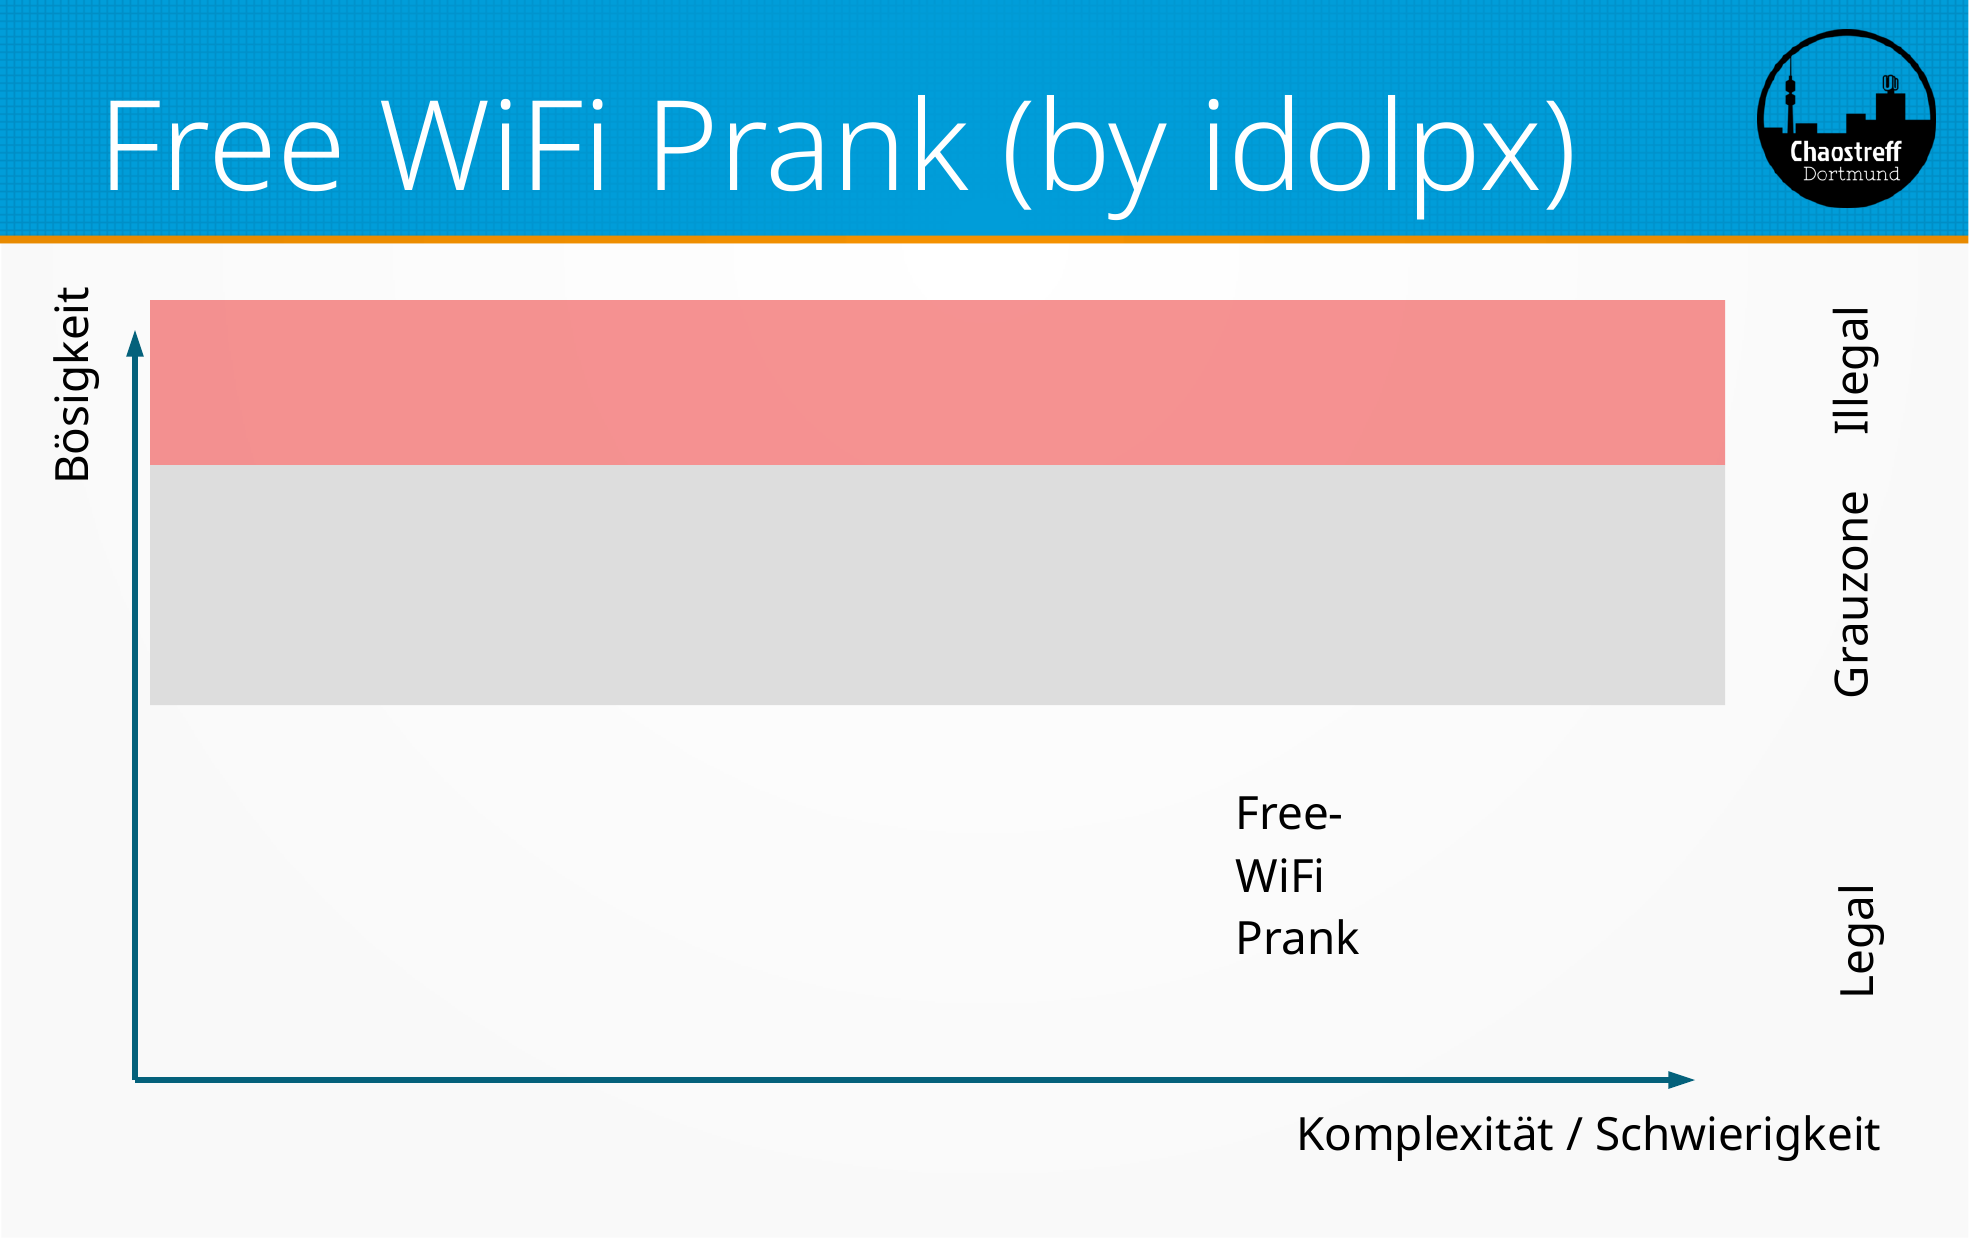

# Free WiFi Prank (by idolpx)
Illegal
Bösigkeit
Grauzone
Free-WiFi Prank
Legal
Komplexität / Schwierigkeit